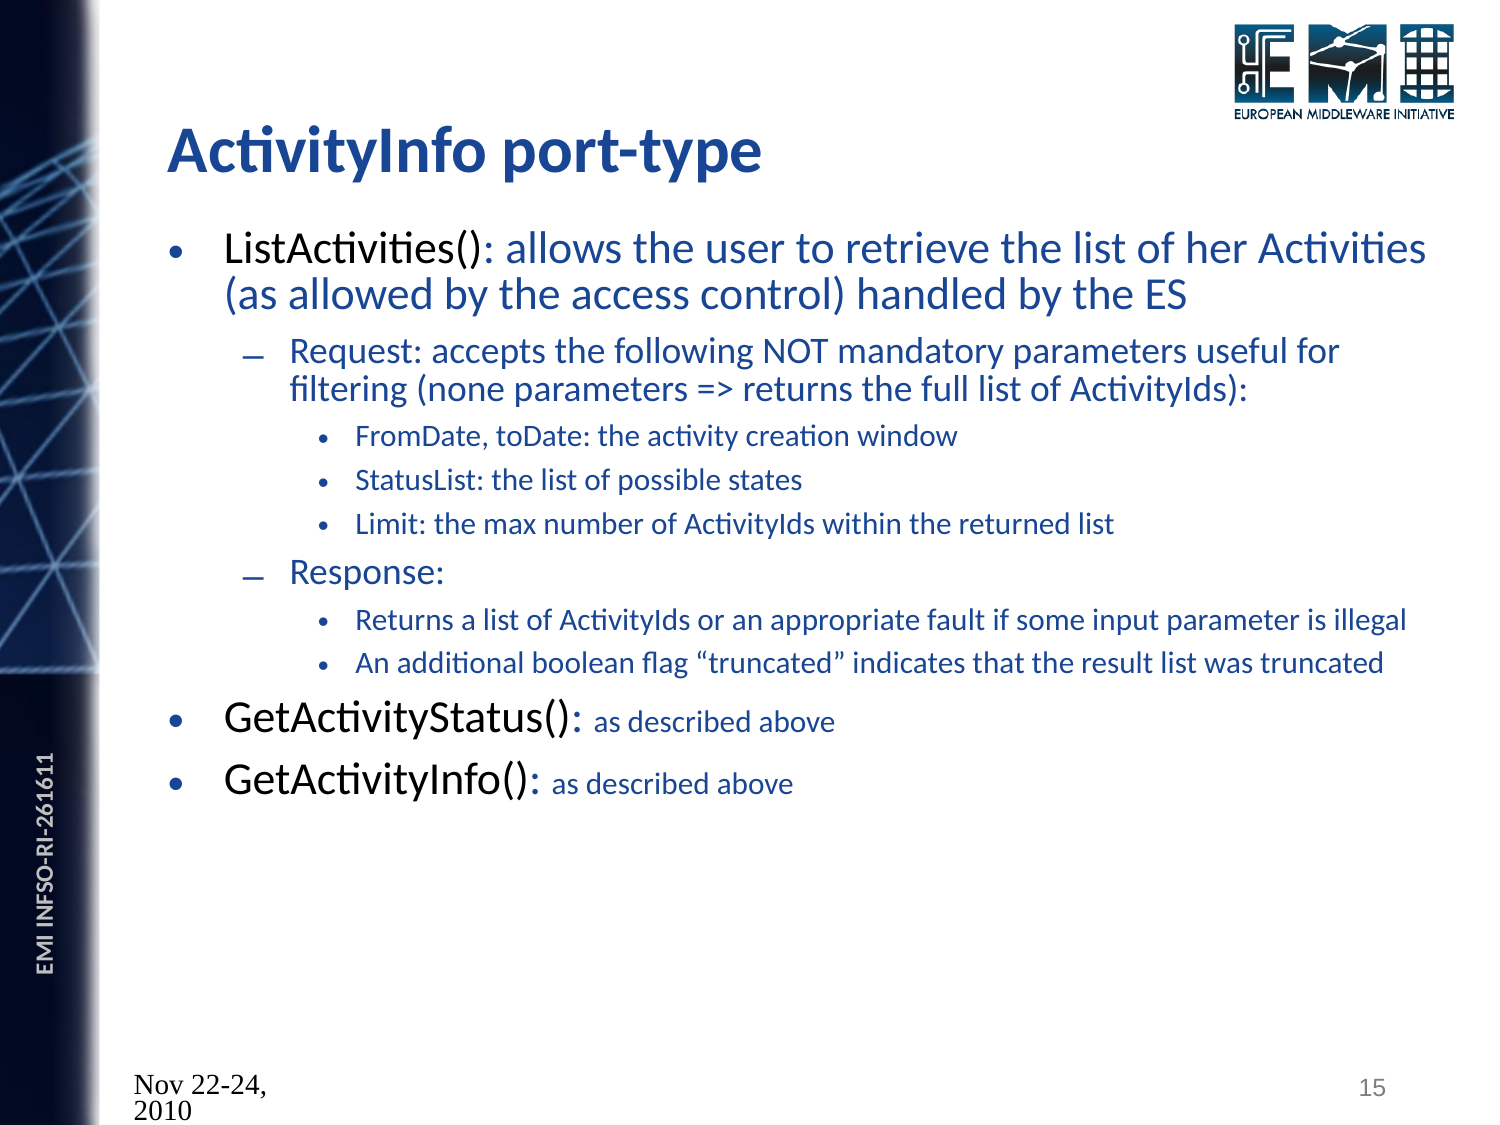

ActivityInfo port-type
# ListActivities(): allows the user to retrieve the list of her Activities (as allowed by the access control) handled by the ES
Request: accepts the following NOT mandatory parameters useful for filtering (none parameters => returns the full list of ActivityIds):
FromDate, toDate: the activity creation window
StatusList: the list of possible states
Limit: the max number of ActivityIds within the returned list
Response:
Returns a list of ActivityIds or an appropriate fault if some input parameter is illegal
An additional boolean flag “truncated” indicates that the result list was truncated
GetActivityStatus(): as described above
GetActivityInfo(): as described above
Nov 22-24, 2010